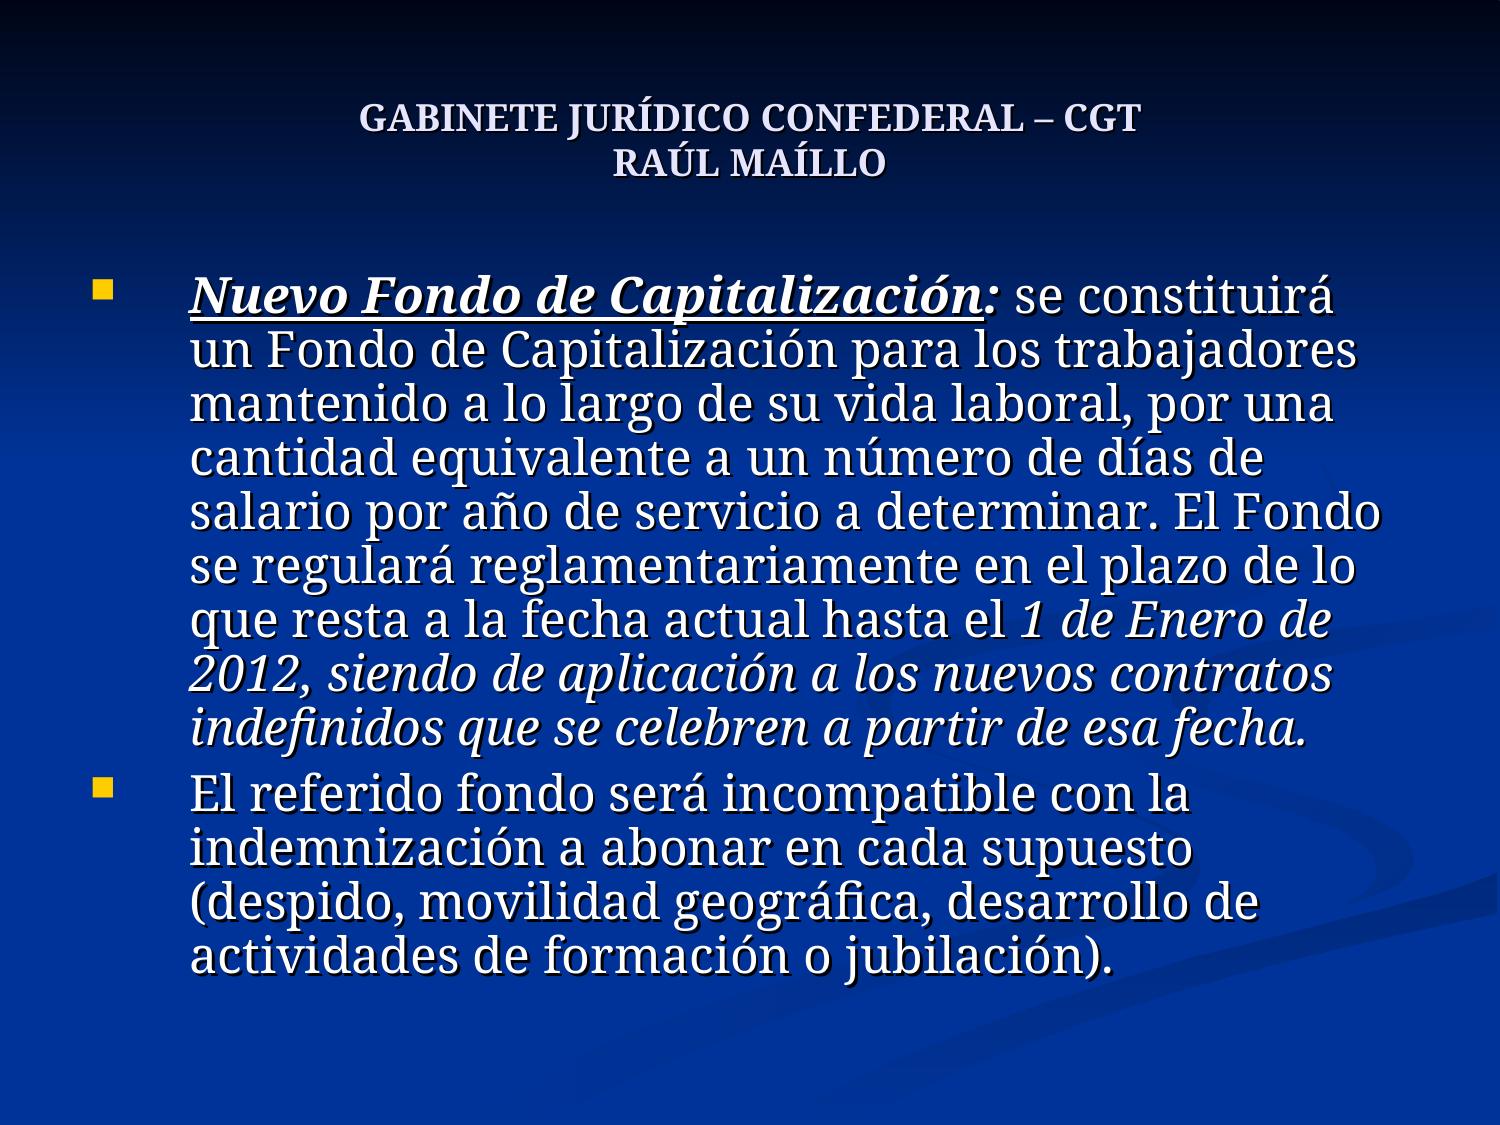

# GABINETE JURÍDICO CONFEDERAL – CGT RAÚL MAÍLLO
Nuevo Fondo de Capitalización: se constituirá un Fondo de Capitalización para los trabajadores mantenido a lo largo de su vida laboral, por una cantidad equivalente a un número de días de salario por año de servicio a determinar. El Fondo se regulará reglamentariamente en el plazo de lo que resta a la fecha actual hasta el 1 de Enero de 2012, siendo de aplicación a los nuevos contratos indefinidos que se celebren a partir de esa fecha.
El referido fondo será incompatible con la indemnización a abonar en cada supuesto (despido, movilidad geográfica, desarrollo de actividades de formación o jubilación).